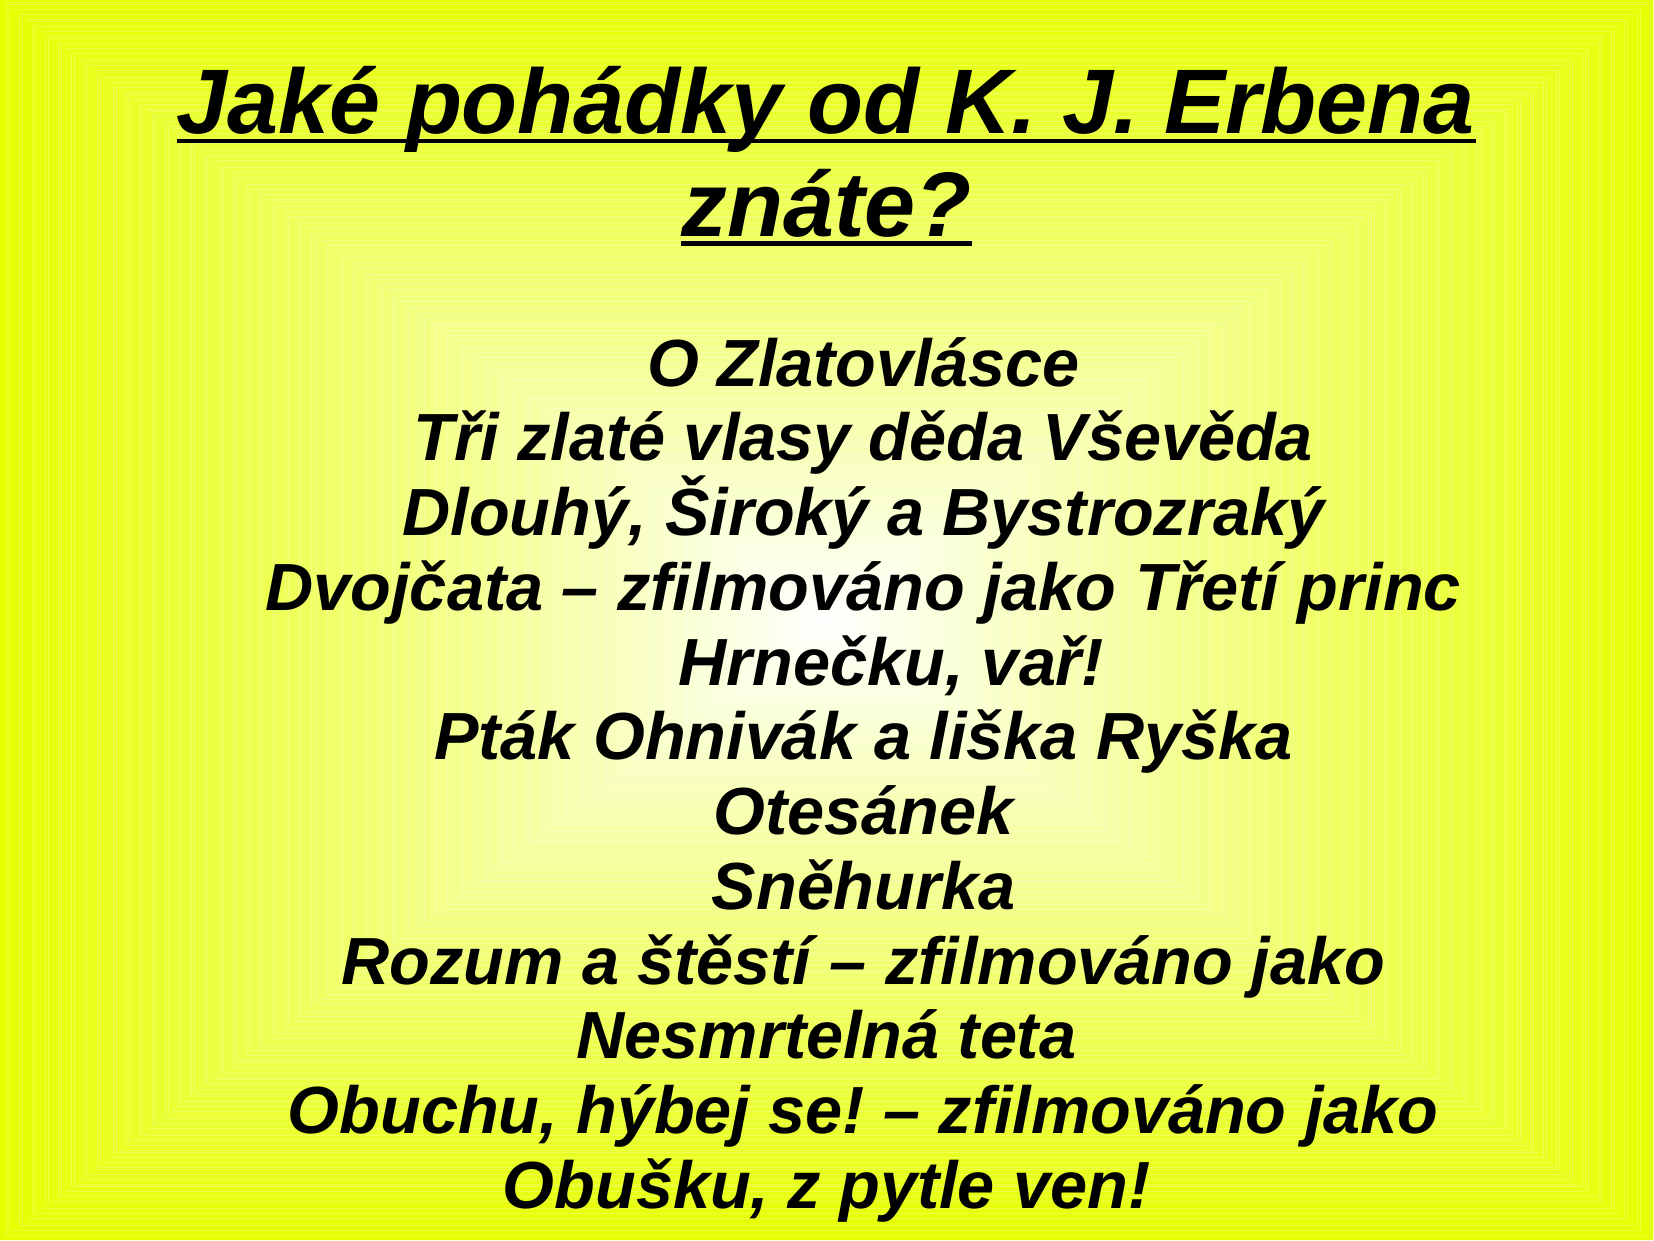

# Jaké pohádky od K. J. Erbena znáte?
 O Zlatovlásce
 Tři zlaté vlasy děda Vševěda
 Dlouhý, Široký a Bystrozraký
 Dvojčata – zfilmováno jako Třetí princ
 Hrnečku, vař!
 Pták Ohnivák a liška Ryška
 Otesánek
 Sněhurka
 Rozum a štěstí – zfilmováno jako Nesmrtelná teta
 Obuchu, hýbej se! – zfilmováno jako Obušku, z pytle ven!